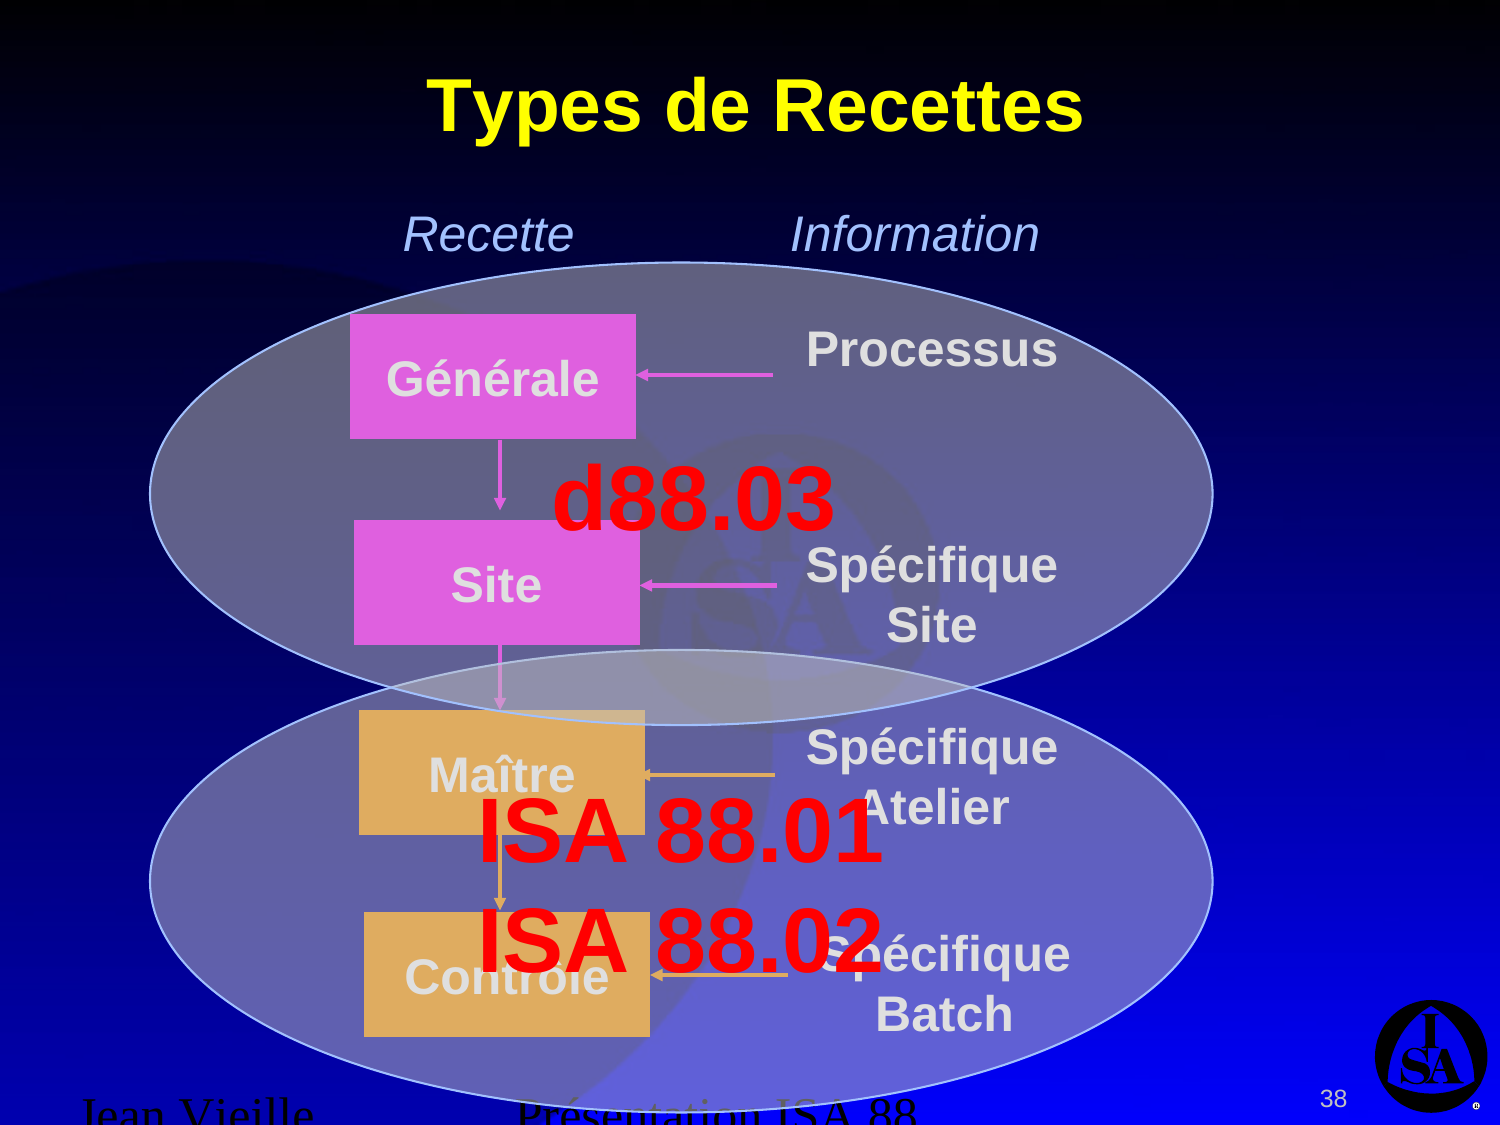

# Types de Recettes
Recette
Information
 d88.03
Processus
Générale
Site
Spécifique
Site
ISA 88.01
ISA 88.02
Spécifique
Atelier
Maître
Contrôle
Spécifique
Batch